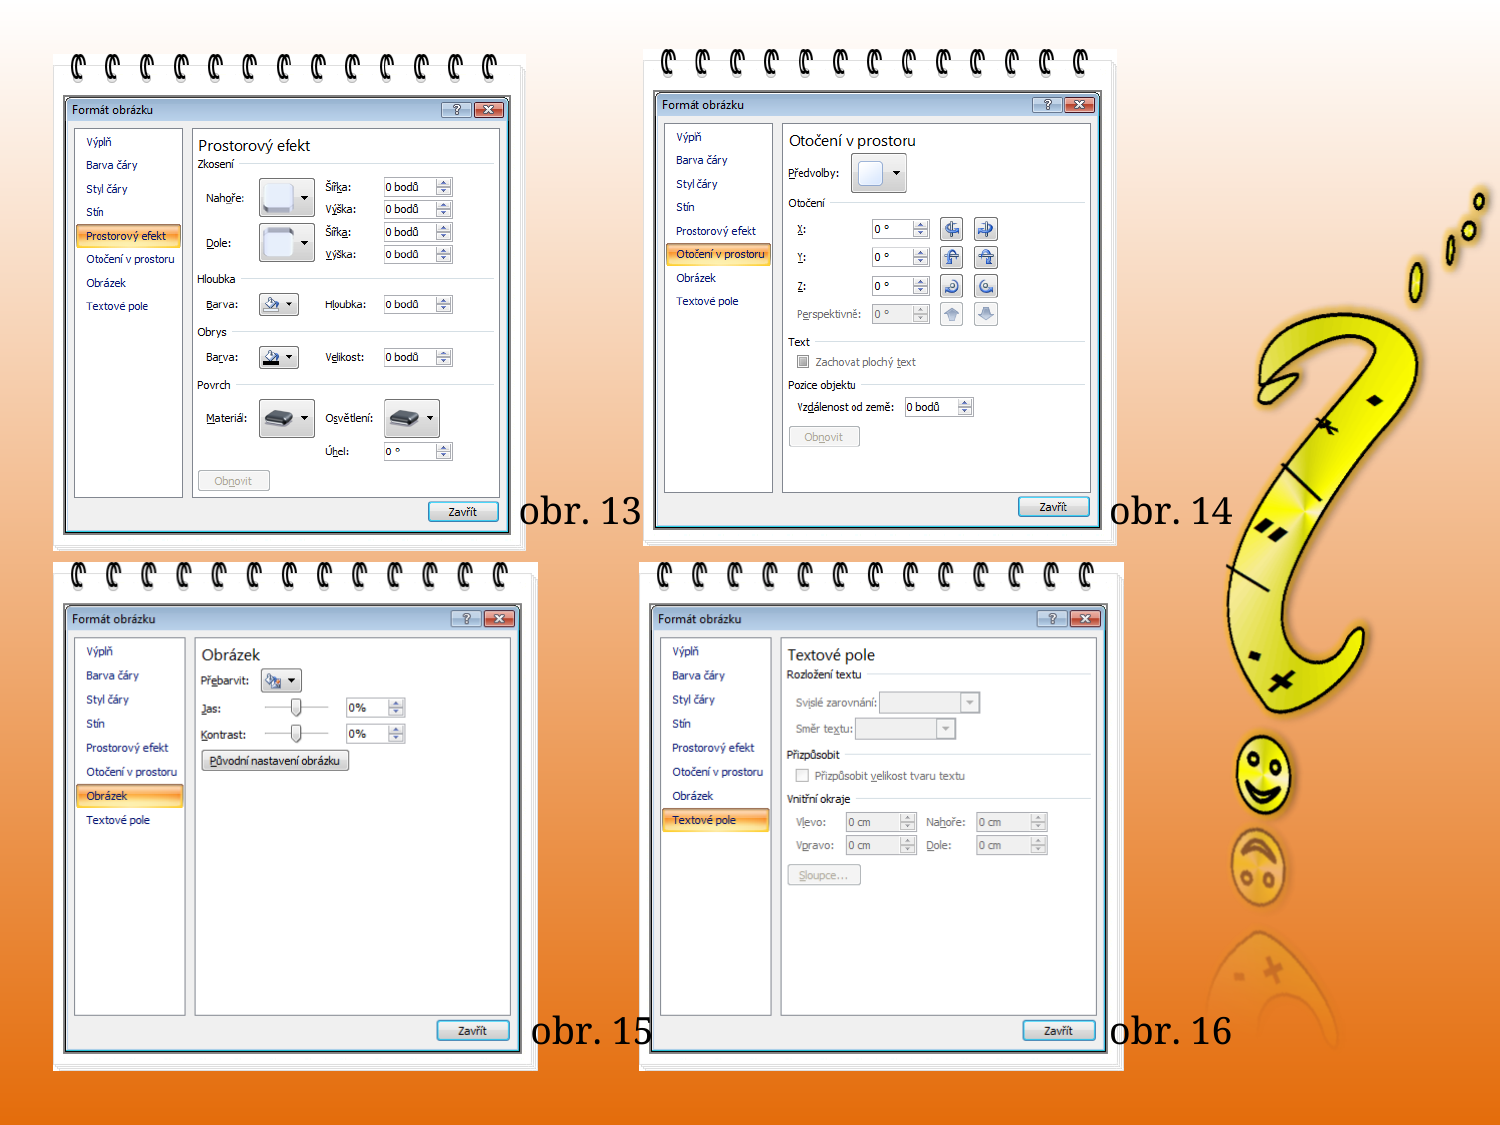

obr. 13
obr. 14
obr. 15
obr. 16